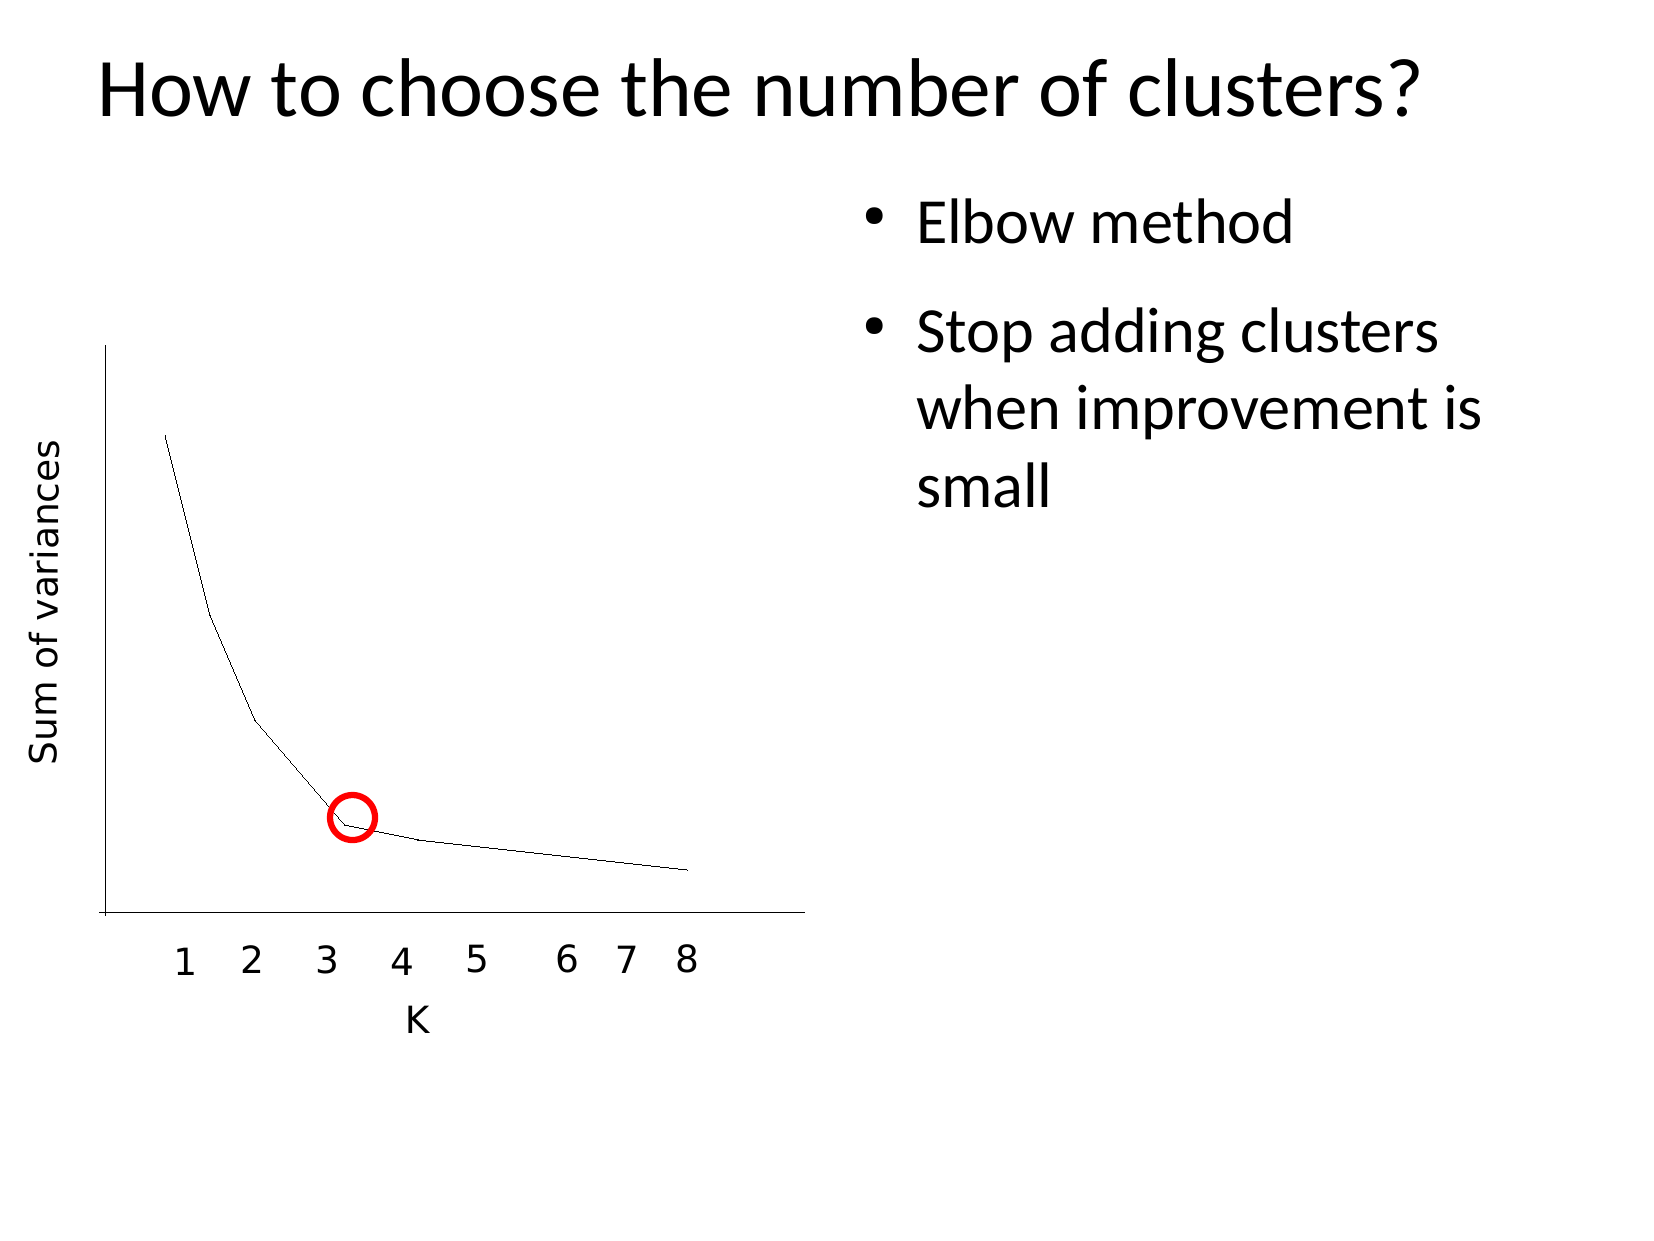

# How to choose the number of clusters?
Elbow method
Stop adding clusters when improvement is small
Sum of variances
5
6
8
2
3
7
4
1
K